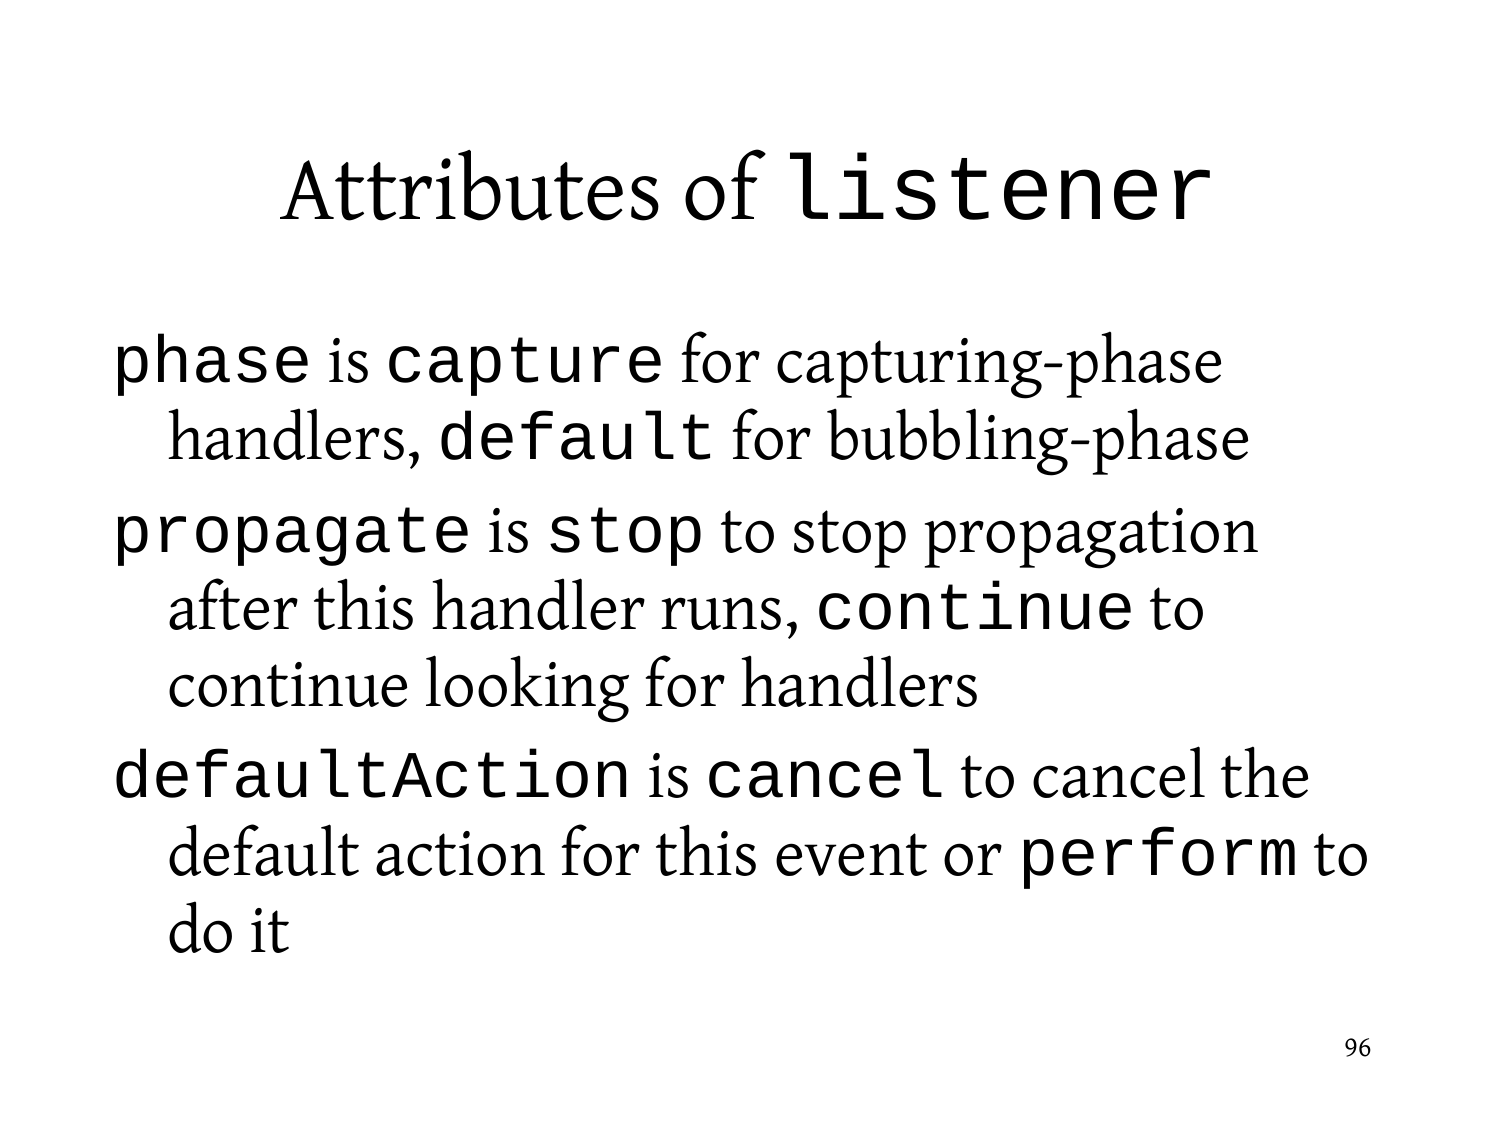

# Attributes of listener
phase is capture for capturing-phase handlers, default for bubbling-phase
propagate is stop to stop propagation after this handler runs, continue to continue looking for handlers
defaultAction is cancel to cancel the default action for this event or perform to do it